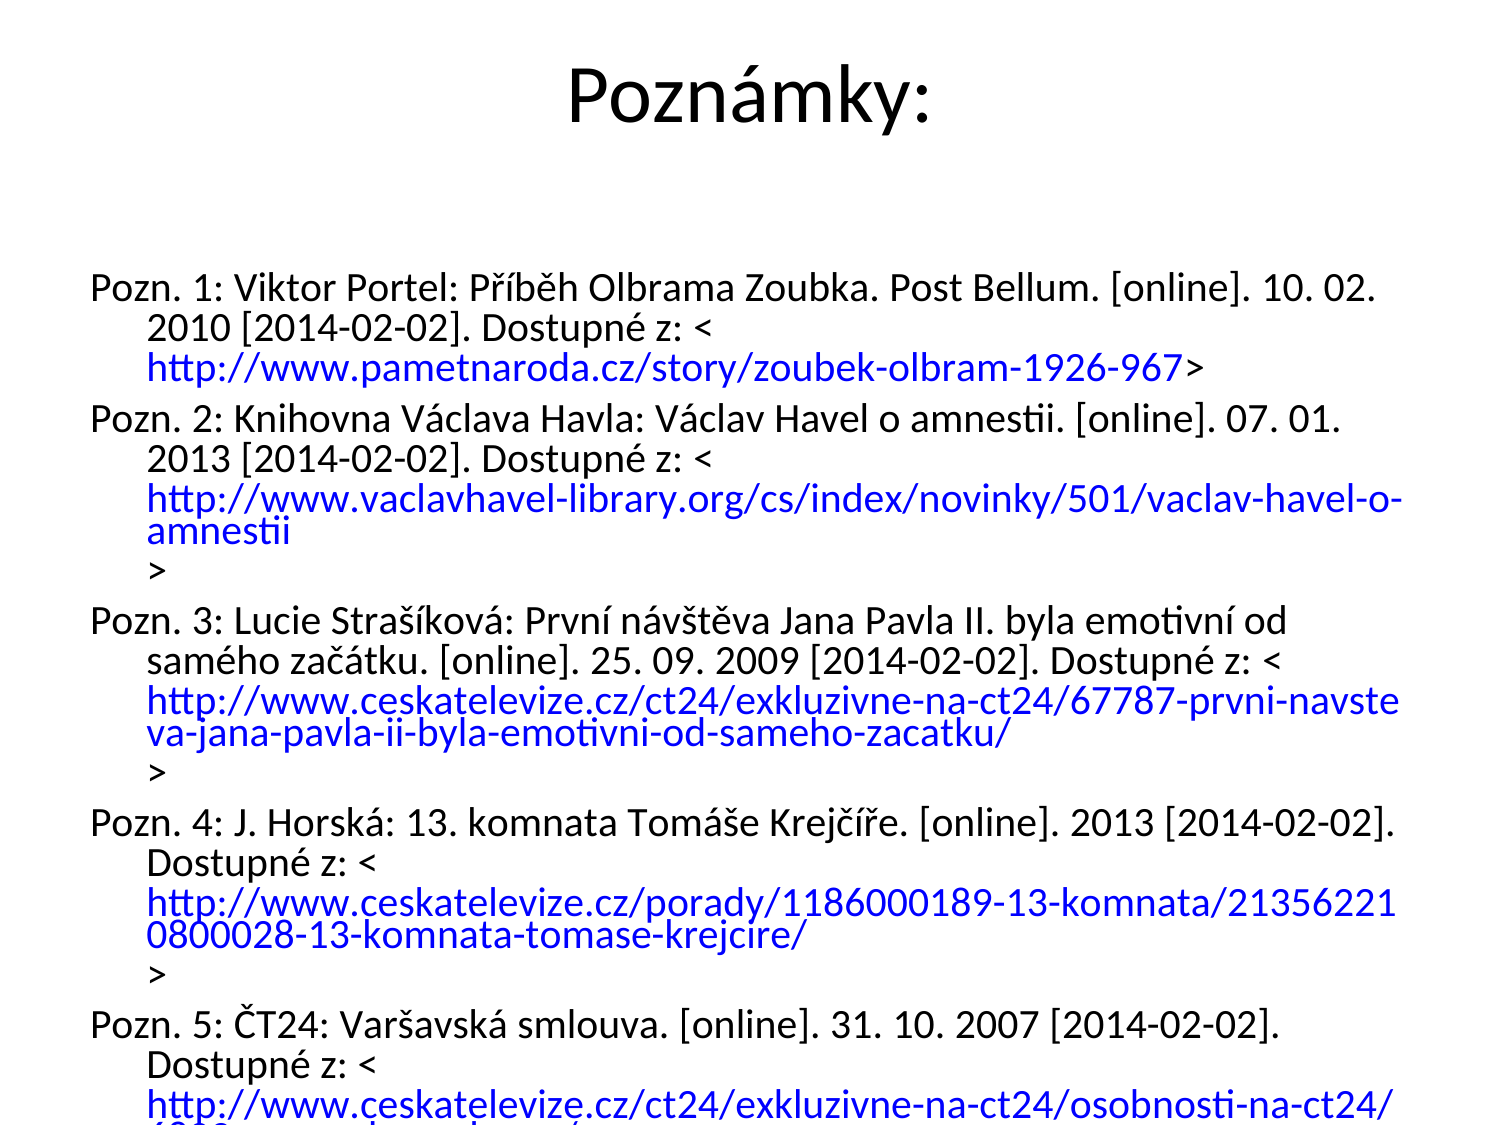

# Poznámky:
Pozn. 1: Viktor Portel: Příběh Olbrama Zoubka. Post Bellum. [online]. 10. 02. 2010 [2014-02-02]. Dostupné z: <http://www.pametnaroda.cz/story/zoubek-olbram-1926-967>
Pozn. 2: Knihovna Václava Havla: Václav Havel o amnestii. [online]. 07. 01. 2013 [2014-02-02]. Dostupné z: <http://www.vaclavhavel-library.org/cs/index/novinky/501/vaclav-havel-o-amnestii>
Pozn. 3: Lucie Strašíková: První návštěva Jana Pavla II. byla emotivní od samého začátku. [online]. 25. 09. 2009 [2014-02-02]. Dostupné z: <http://www.ceskatelevize.cz/ct24/exkluzivne-na-ct24/67787-prvni-navsteva-jana-pavla-ii-byla-emotivni-od-sameho-zacatku/>
Pozn. 4: J. Horská: 13. komnata Tomáše Krejčíře. [online]. 2013 [2014-02-02]. Dostupné z: <http://www.ceskatelevize.cz/porady/1186000189-13-komnata/213562210800028-13-komnata-tomase-krejcire/>
Pozn. 5: ČT24: Varšavská smlouva. [online]. 31. 10. 2007 [2014-02-02]. Dostupné z: <http://www.ceskatelevize.cz/ct24/exkluzivne-na-ct24/osobnosti-na-ct24/6823-varsavska-smlouva/>
Pozn. 6: Lukáš Landa: Novoroční projevy prezidenta Václava Havla 1990–2003. [online]. 01. 01. 2003 [2014-02-02]. Dostupné z: <http://www.rozhlas.cz/cro6/komentare/_zprava/59669>